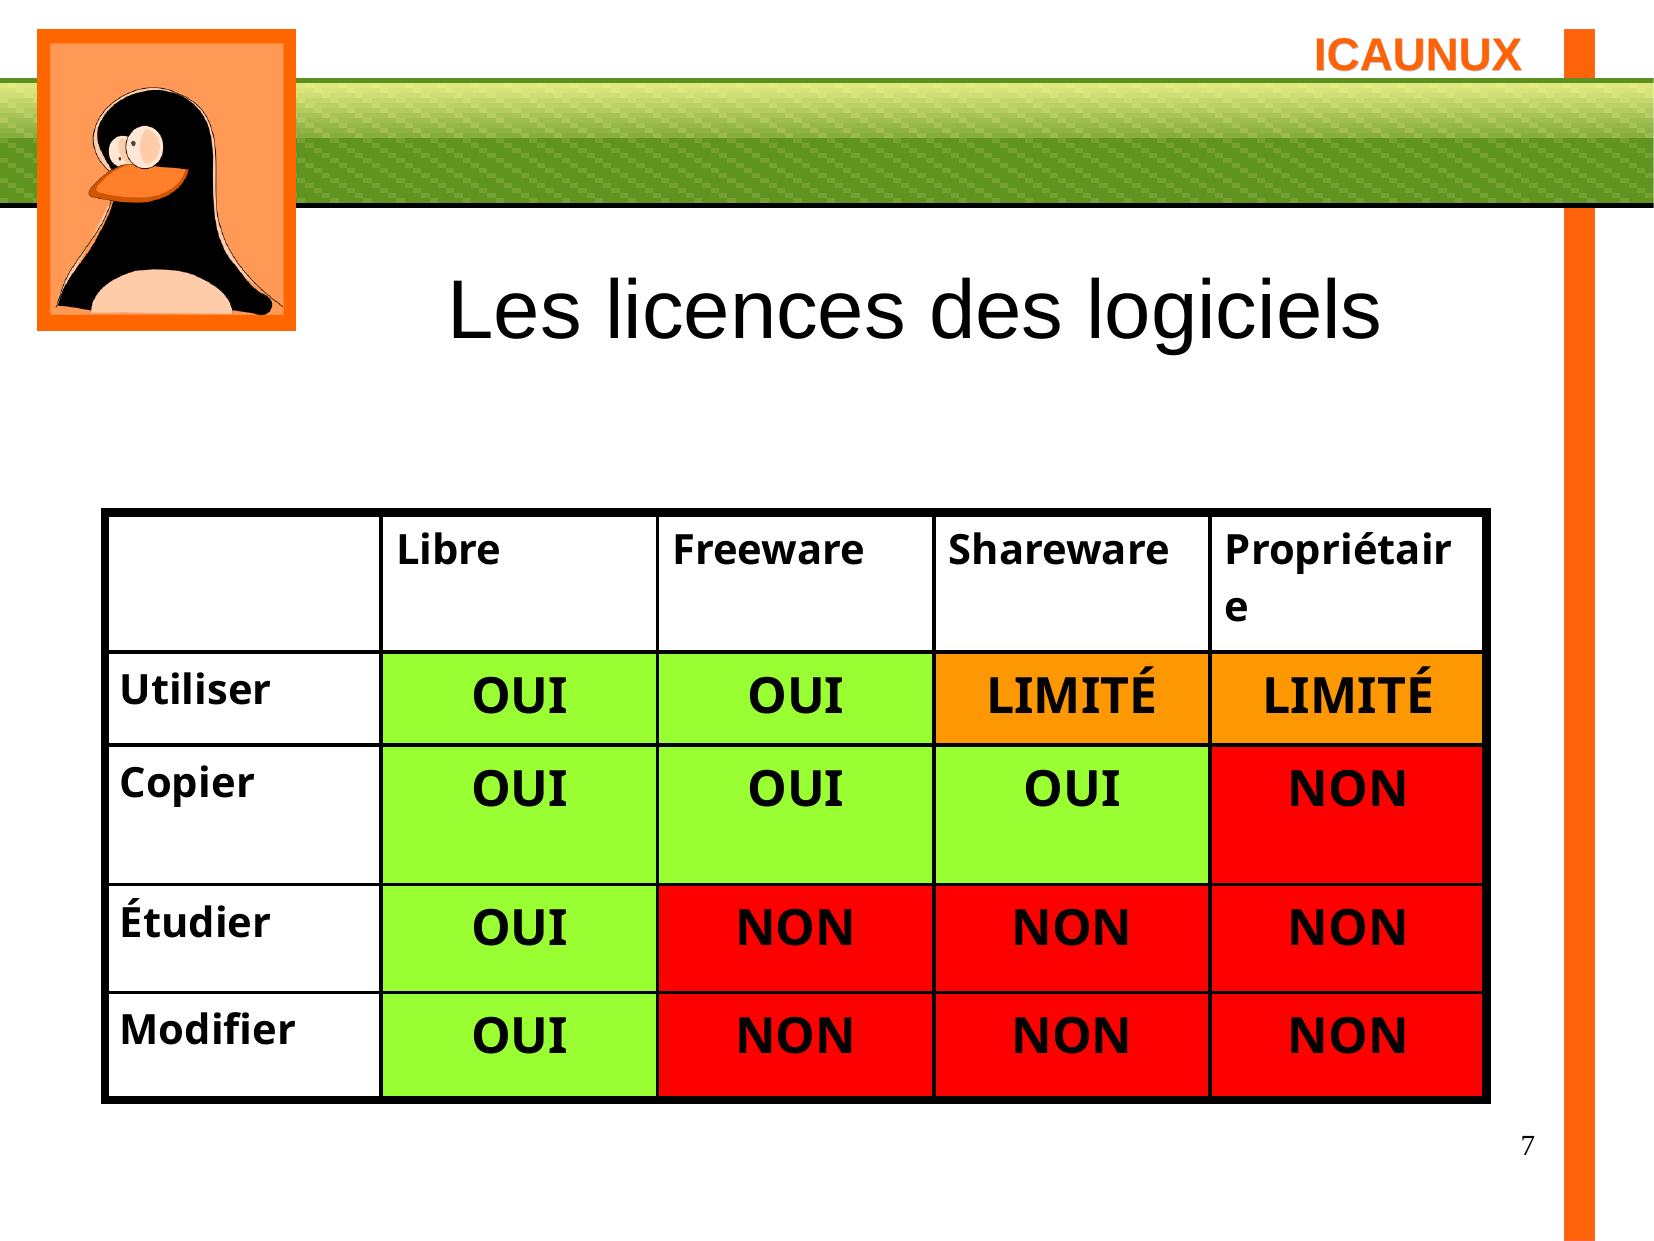

# Les licences des logiciels
| | Libre | Freeware | Shareware | Propriétaire |
| --- | --- | --- | --- | --- |
| Utiliser | OUI | OUI | LIMITÉ | LIMITÉ |
| Copier | OUI | OUI | OUI | NON |
| Étudier | OUI | NON | NON | NON |
| Modifier | OUI | NON | NON | NON |
7